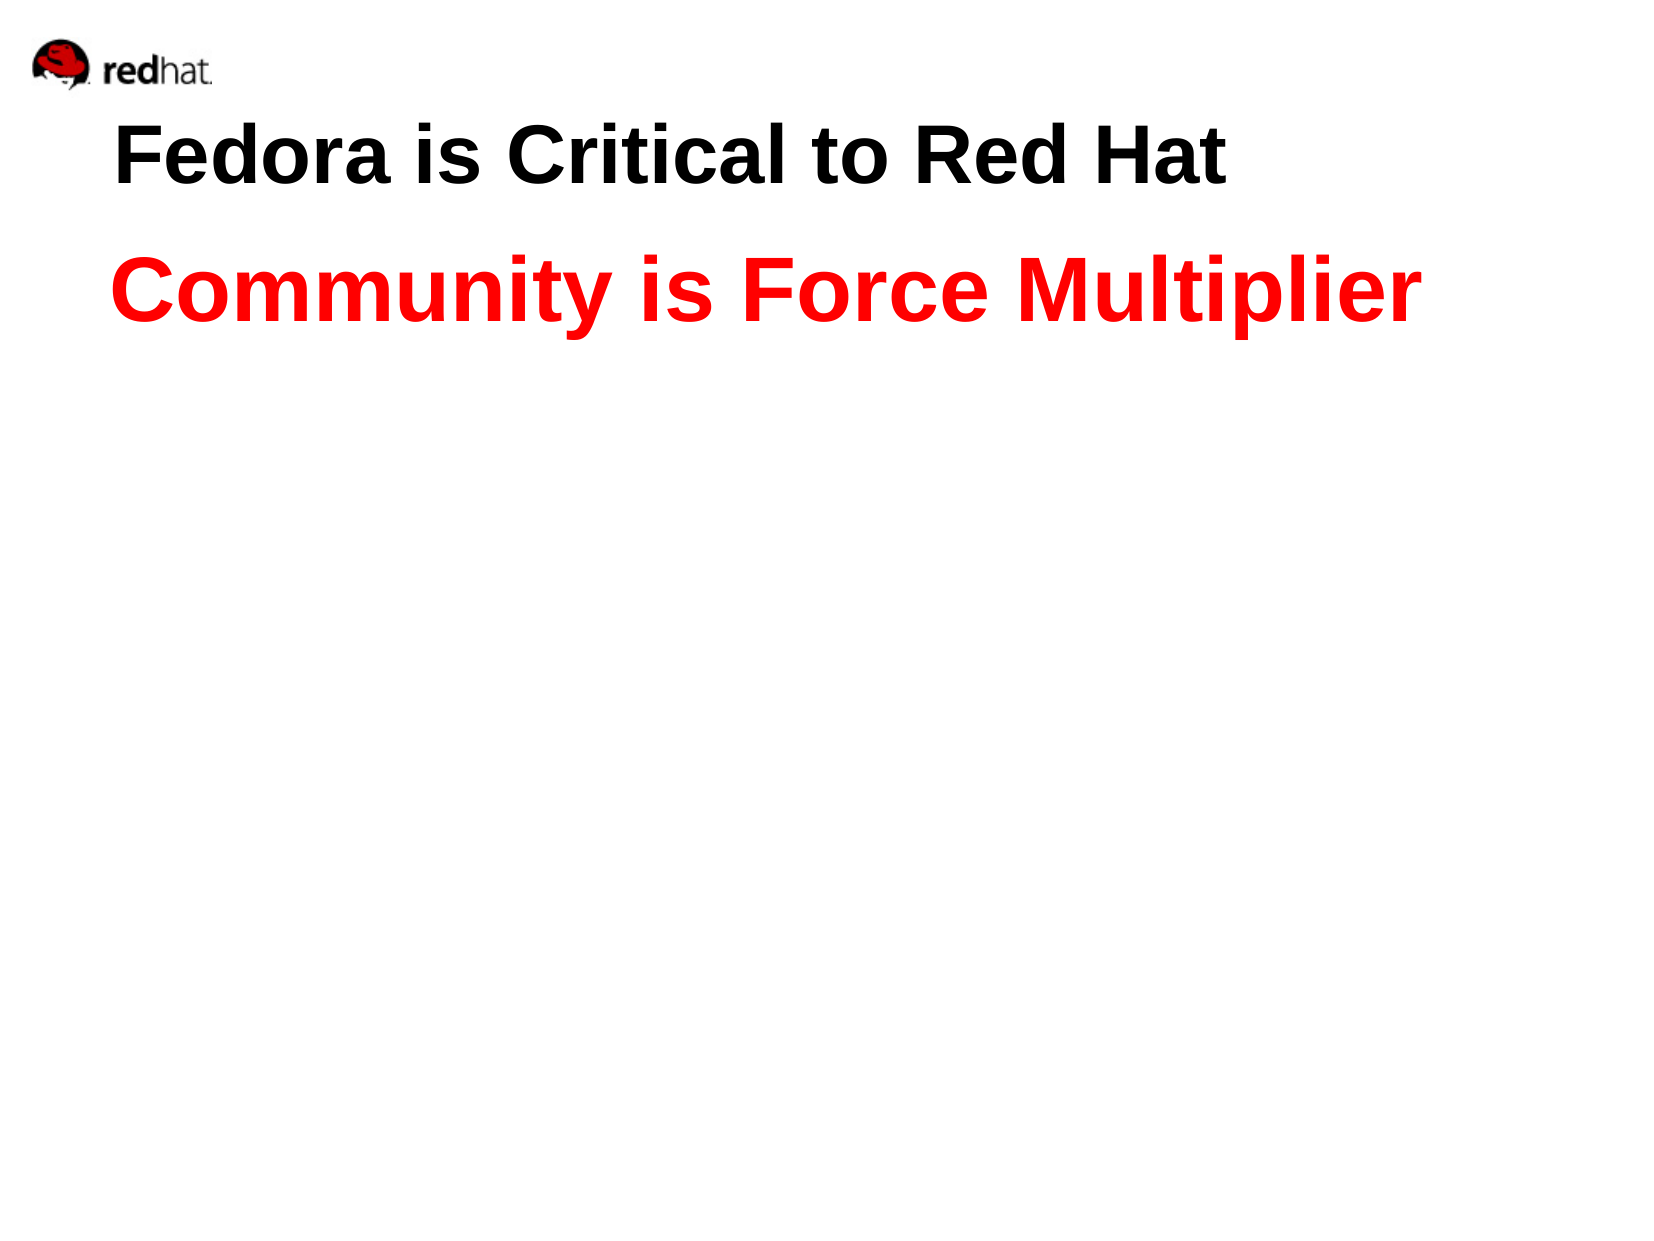

# Fedora is Critical to Red Hat
Community is Force Multiplier